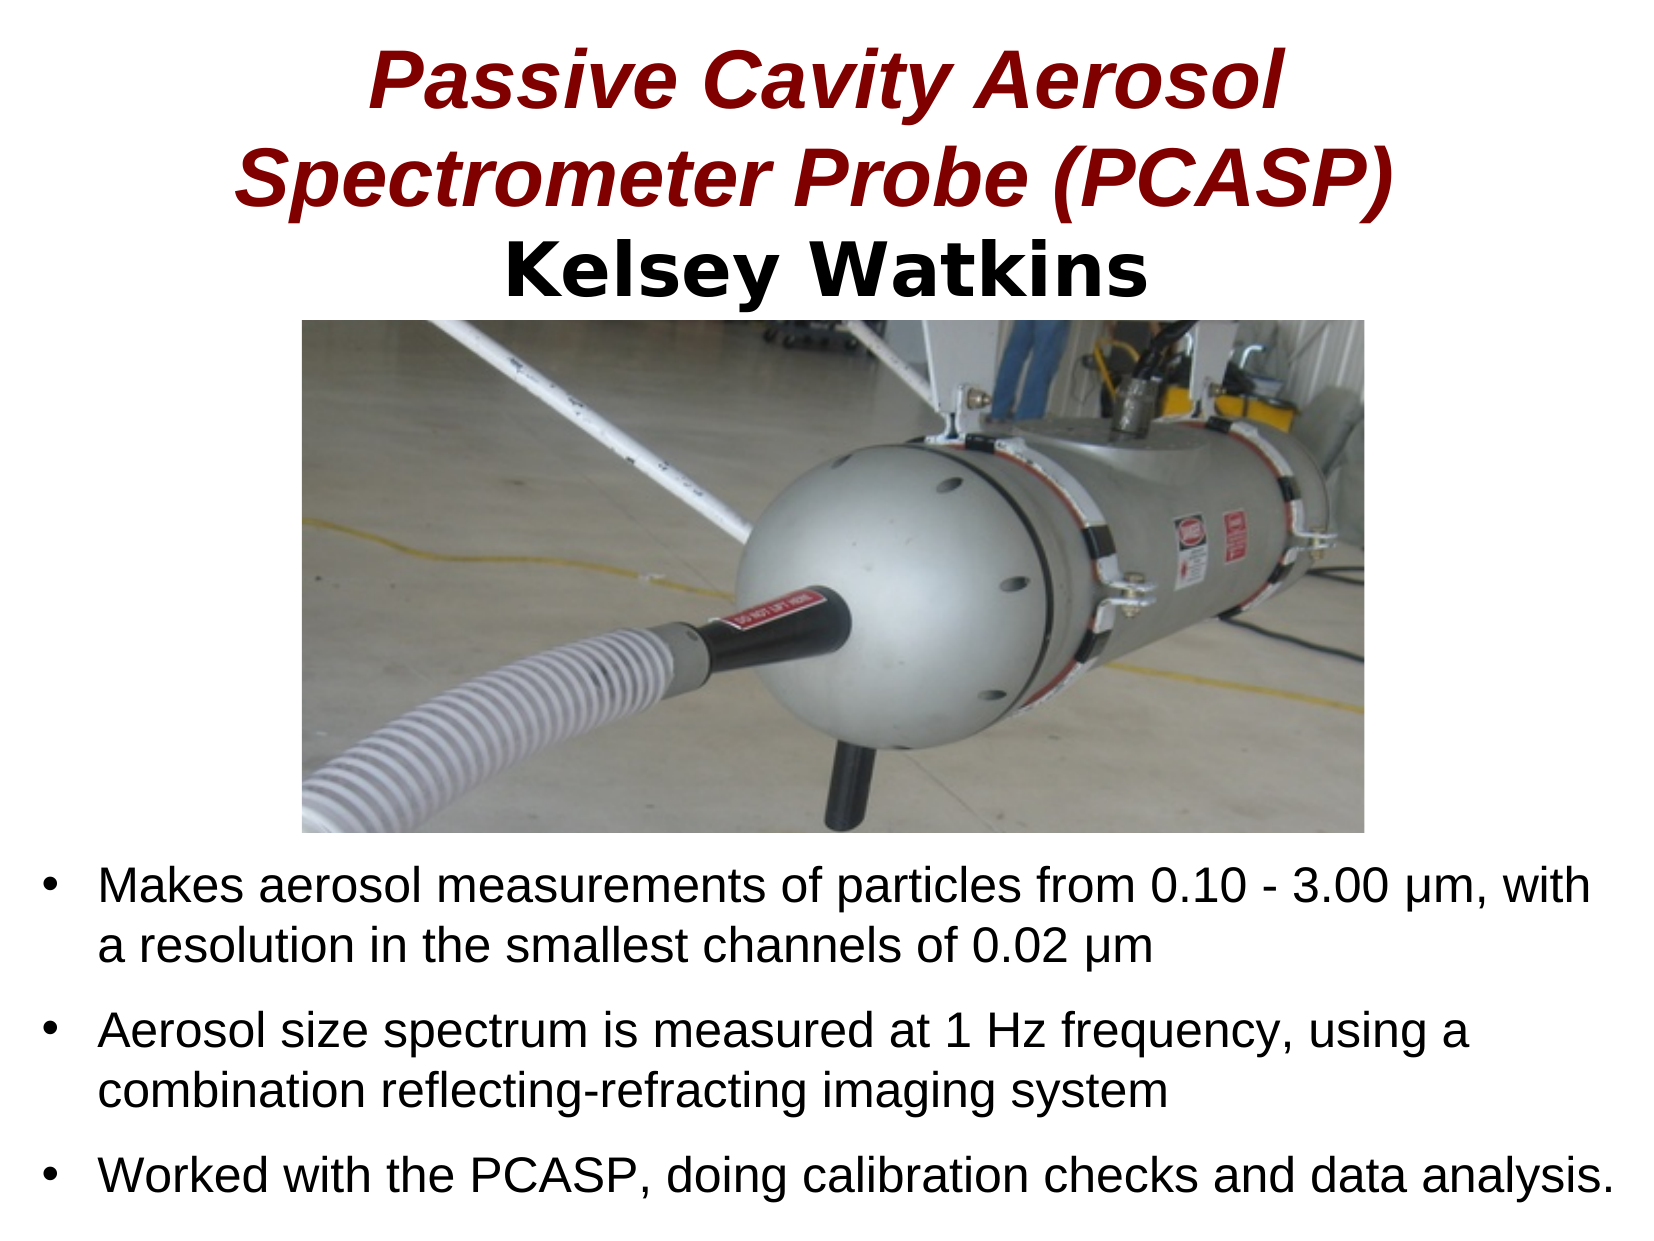

Passive Cavity Aerosol
Spectrometer Probe (PCASP)
Kelsey Watkins
Makes aerosol measurements of particles from 0.10 - 3.00 μm, with a resolution in the smallest channels of 0.02 μm
Aerosol size spectrum is measured at 1 Hz frequency, using a combination reflecting-refracting imaging system
Worked with the PCASP, doing calibration checks and data analysis.